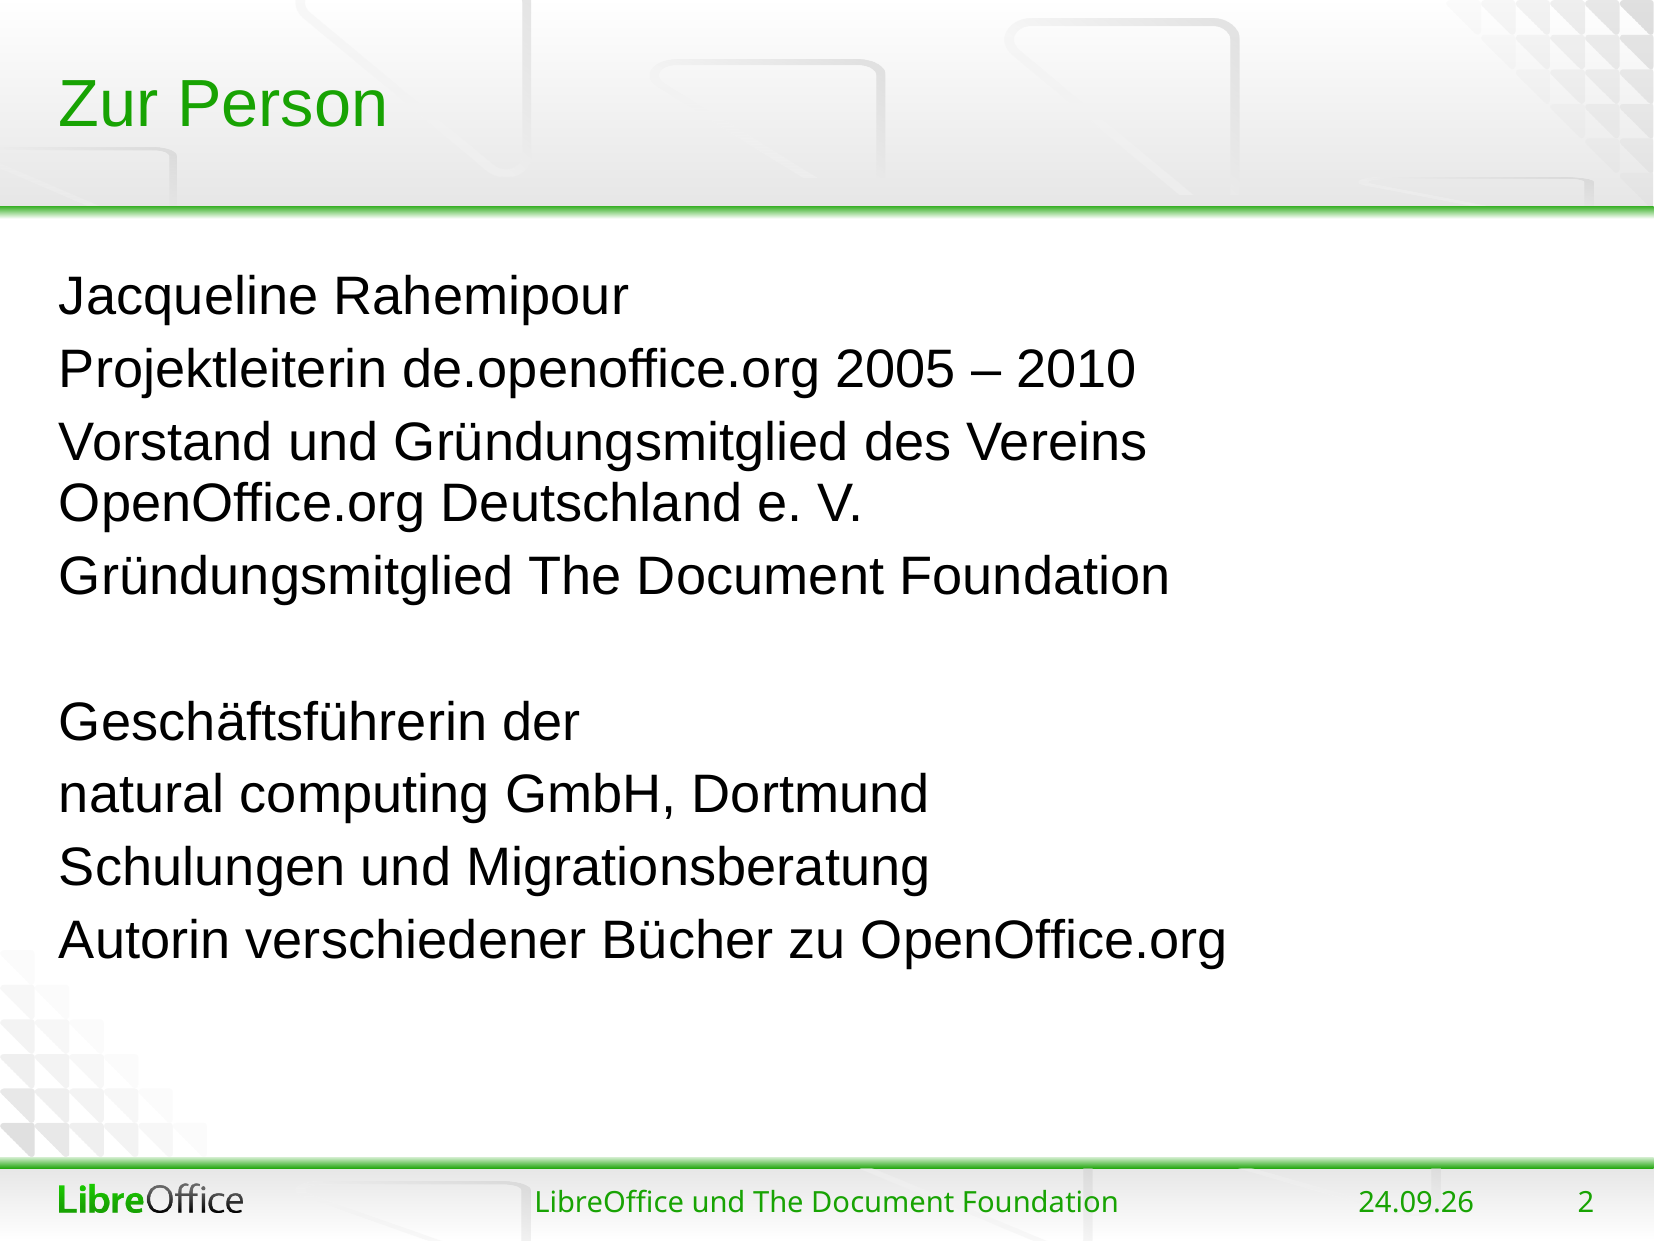

# Zur Person
Jacqueline Rahemipour
Projektleiterin de.openoffice.org 2005 – 2010
Vorstand und Gründungsmitglied des Vereins
OpenOffice.org Deutschland e. V.
Gründungsmitglied The Document Foundation
Geschäftsführerin der
natural computing GmbH, Dortmund
Schulungen und Migrationsberatung
Autorin verschiedener Bücher zu OpenOffice.org
LibreOffice und The Document Foundation
2